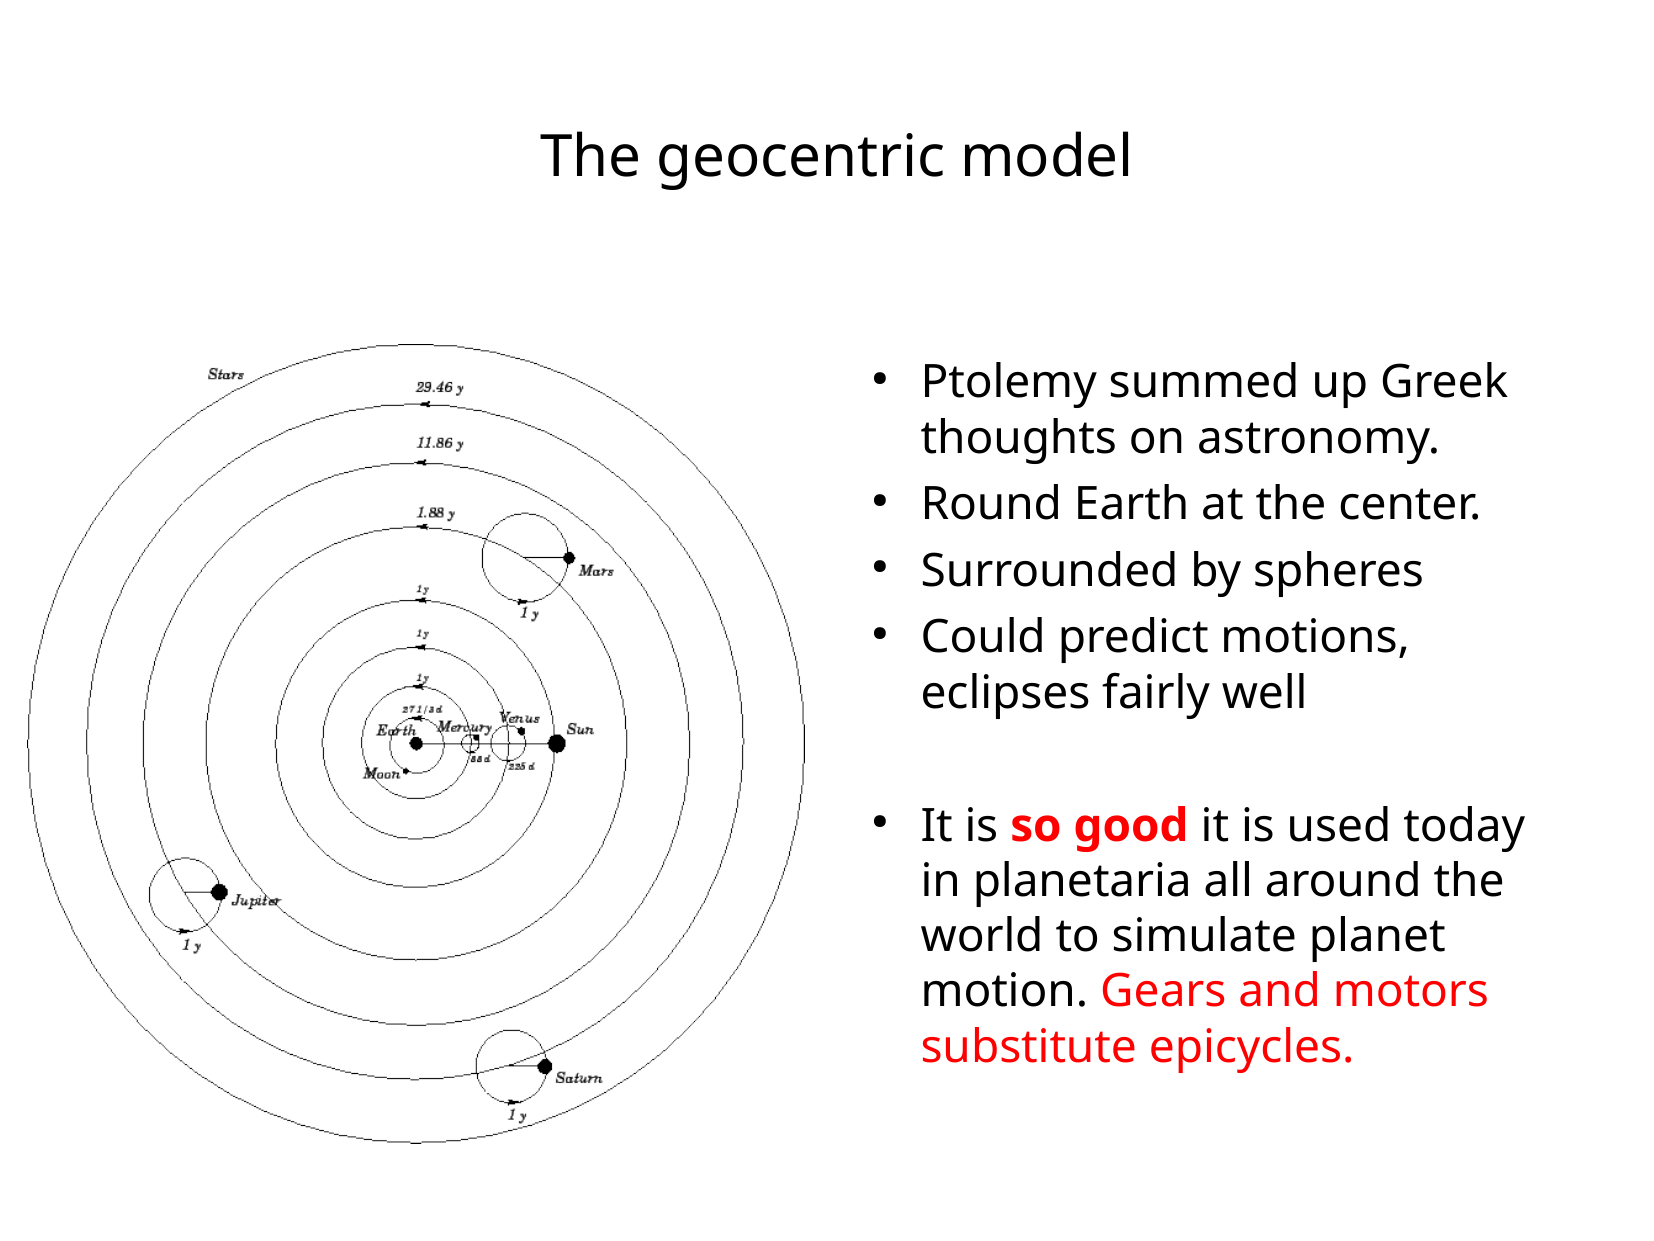

# The geocentric model
Ptolemy summed up Greek thoughts on astronomy.
Round Earth at the center.
Surrounded by spheres
Could predict motions, eclipses fairly well
It is so good it is used today in planetaria all around the world to simulate planet motion. Gears and motors substitute epicycles.